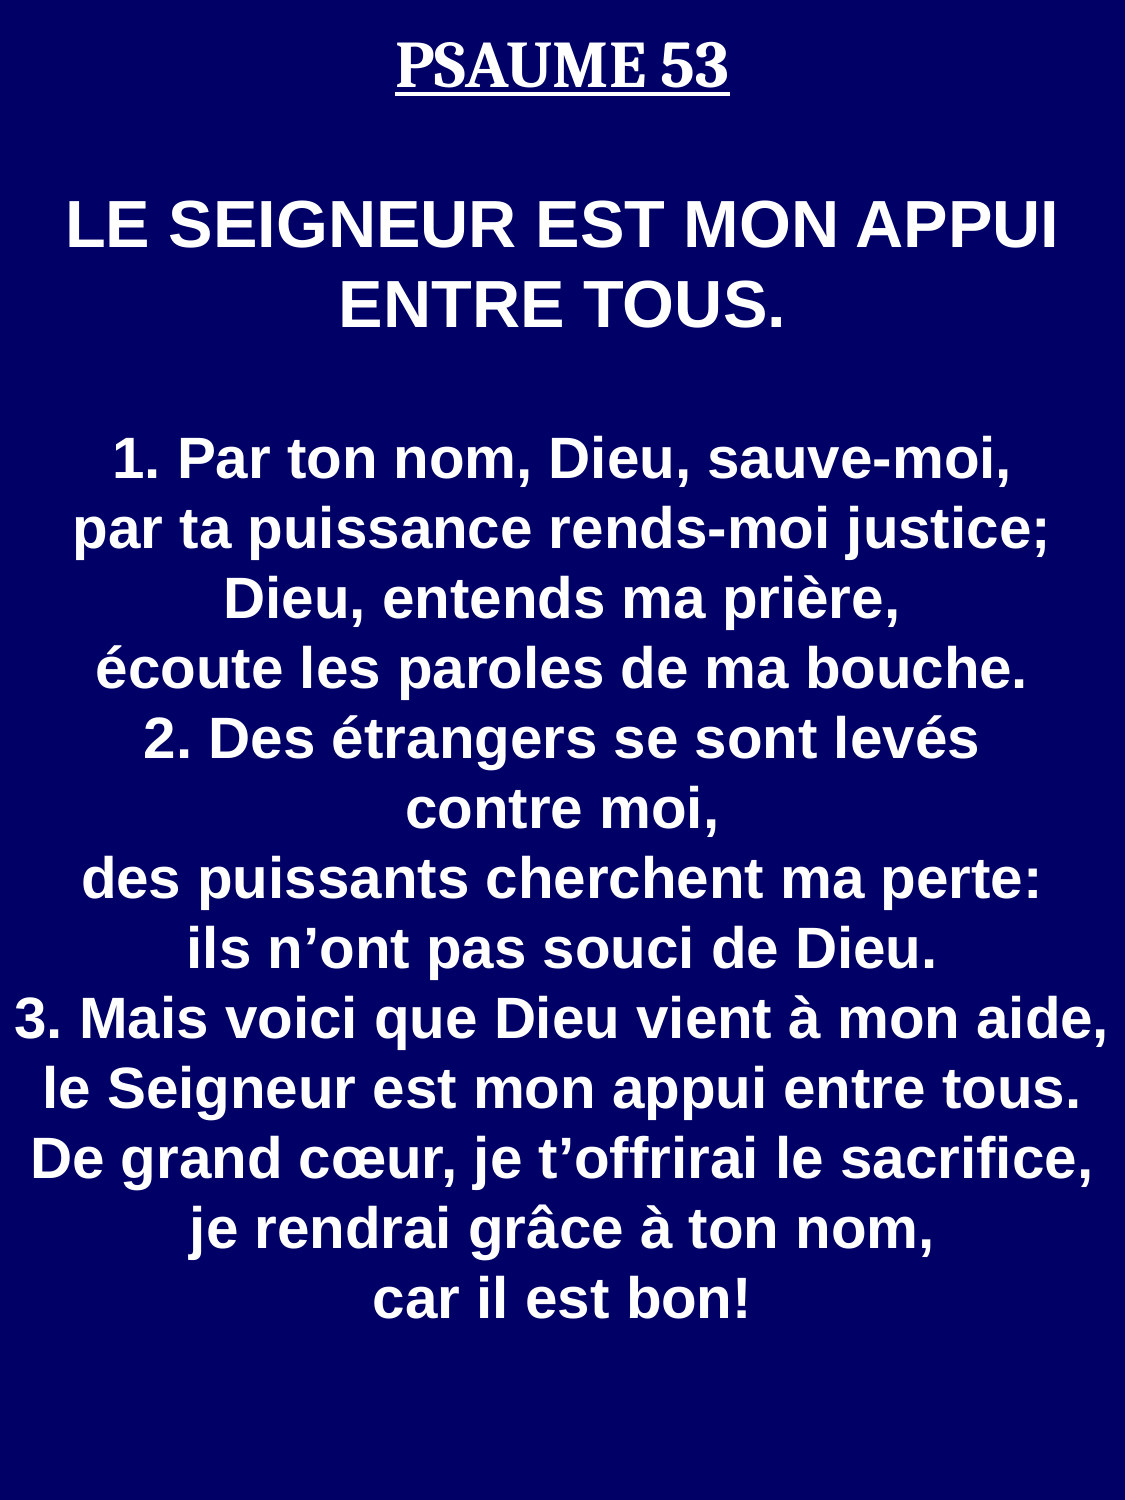

PSAUME 53
LE SEIGNEUR EST MON APPUI
ENTRE TOUS.
1. Par ton nom, Dieu, sauve-moi,
par ta puissance rends-moi justice;
Dieu, entends ma prière,
écoute les paroles de ma bouche.
2. Des étrangers se sont levés
contre moi,
des puissants cherchent ma perte:
ils n’ont pas souci de Dieu.
3. Mais voici que Dieu vient à mon aide,
le Seigneur est mon appui entre tous.
De grand cœur, je t’offrirai le sacrifice,
je rendrai grâce à ton nom,
car il est bon!